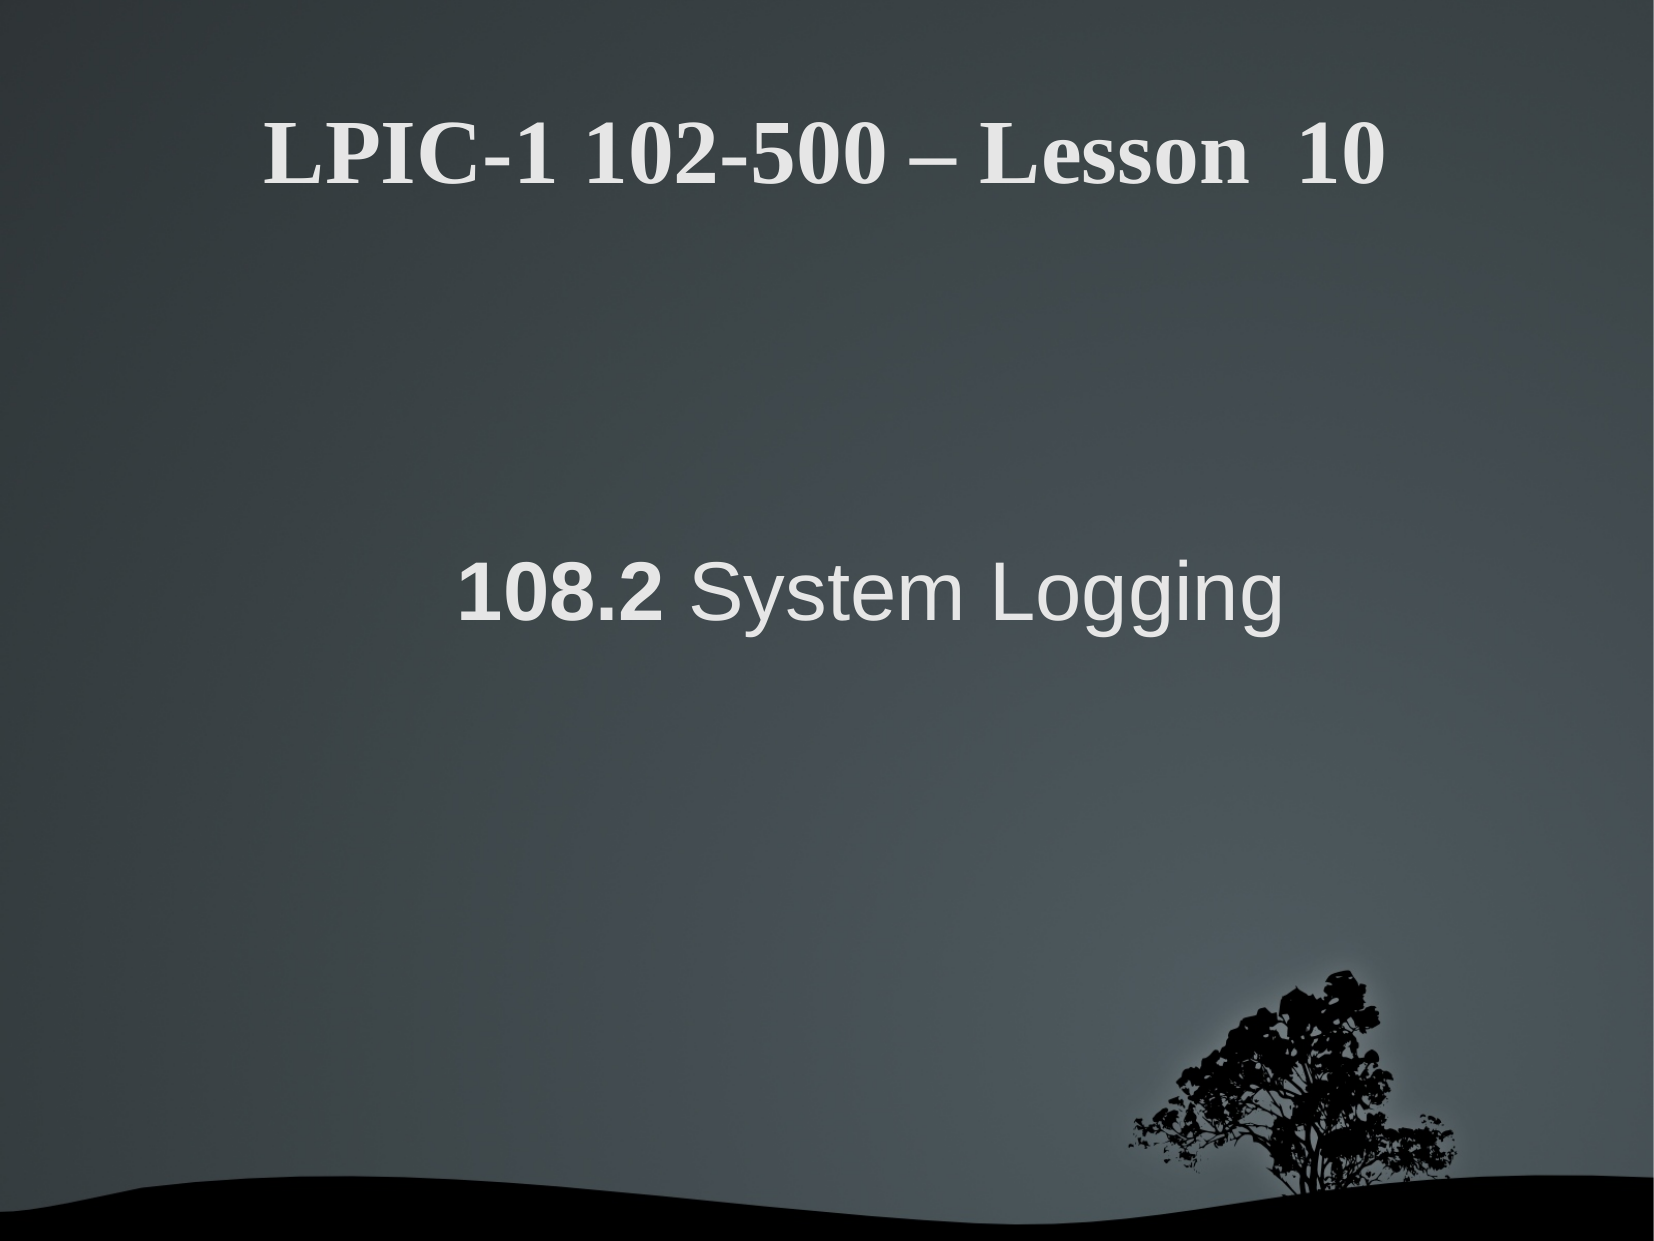

# LPIC-1 102-500 – Lesson 10
108.2 System Logging